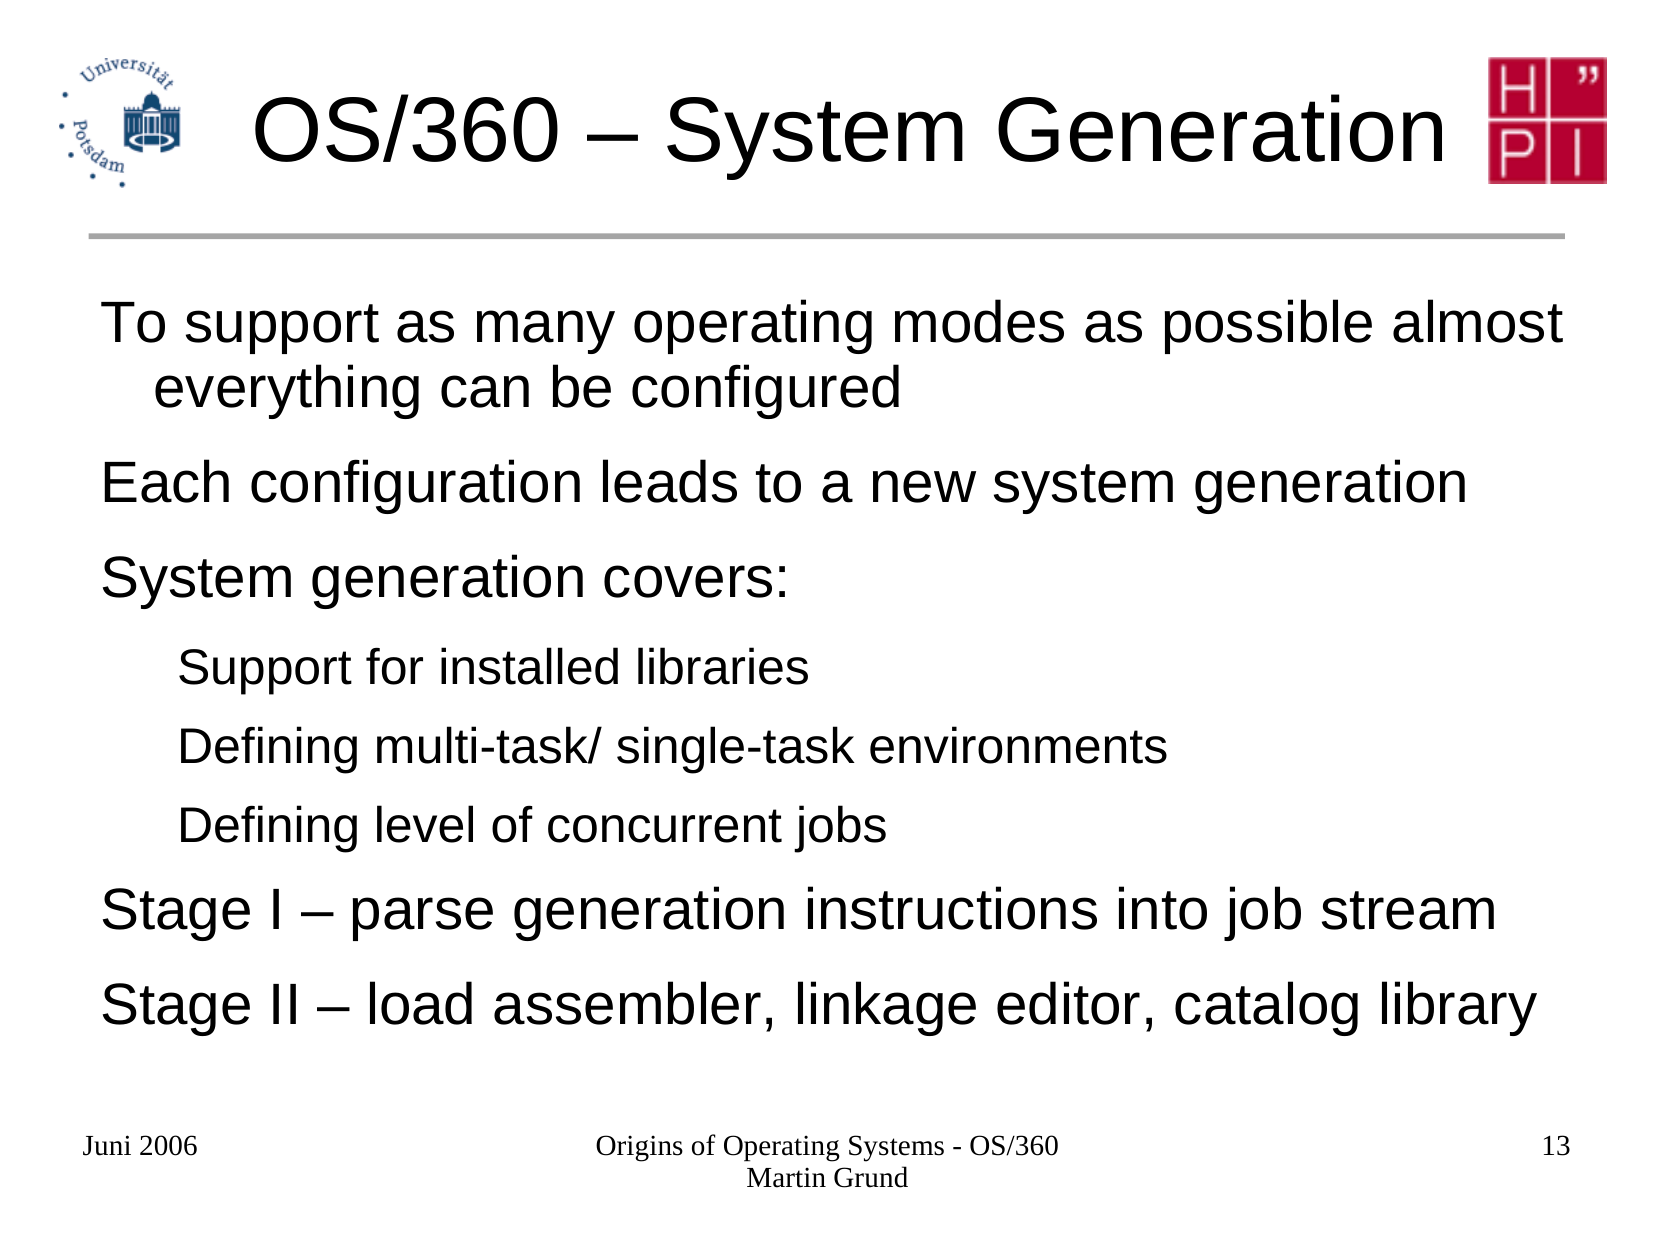

# OS/360 – System Generation
To support as many operating modes as possible almost everything can be configured
Each configuration leads to a new system generation
System generation covers:
Support for installed libraries
Defining multi-task/ single-task environments
Defining level of concurrent jobs
Stage I – parse generation instructions into job stream
Stage II – load assembler, linkage editor, catalog library
Juni 2006
Origins of Operating Systems - OS/360
13